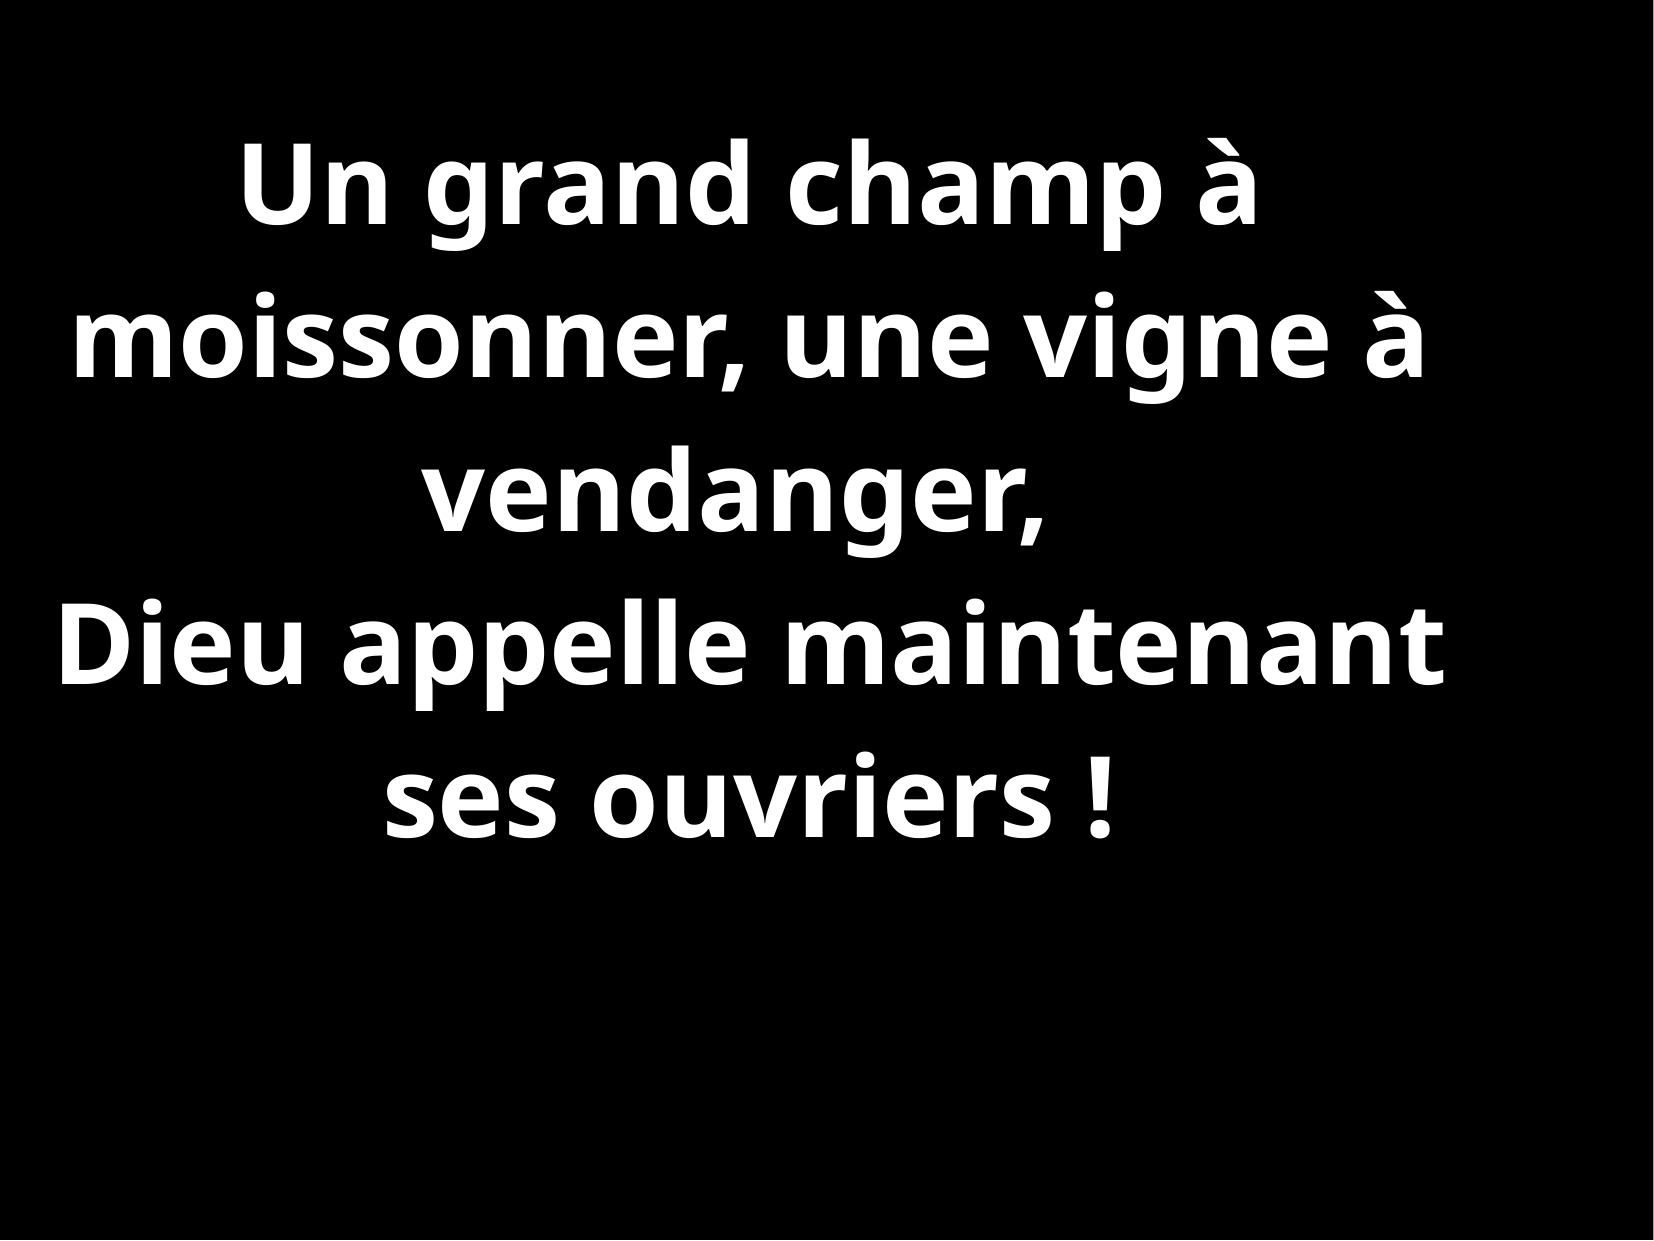

# Un grand champ à moissonner, une vigne à vendanger,
Dieu appelle maintenant ses ouvriers !